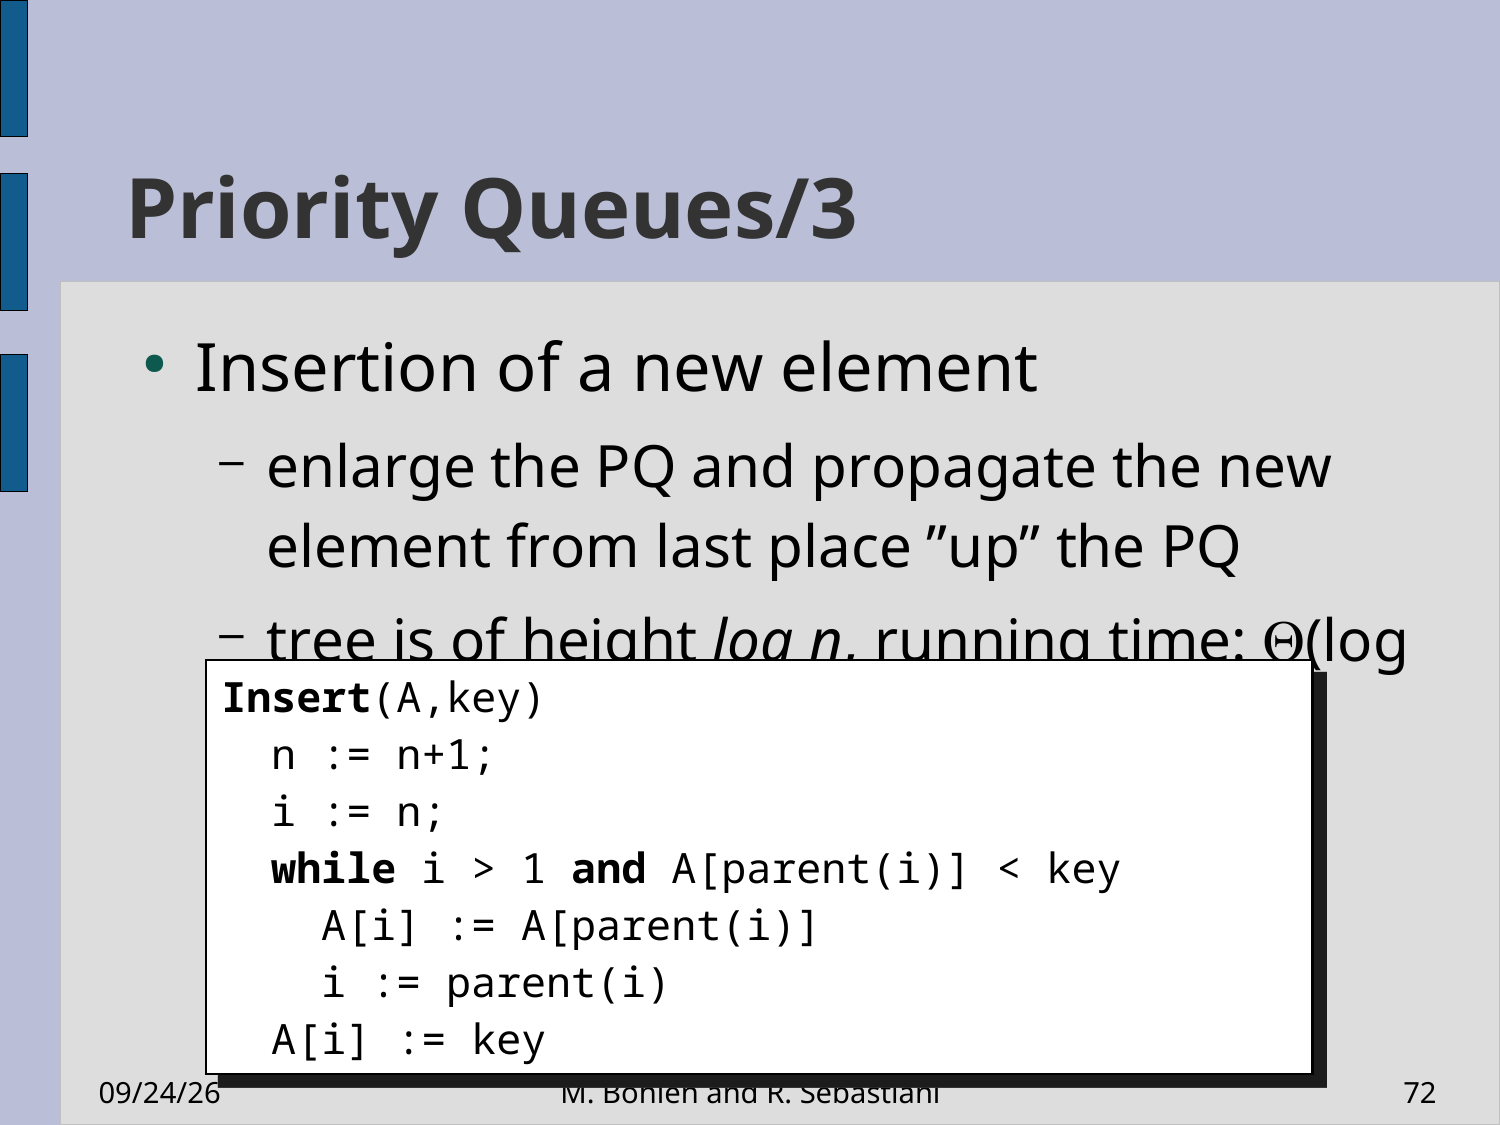

# Priority Queues/3
Insertion of a new element
enlarge the PQ and propagate the new element from last place ”up” the PQ
tree is of height log n, running time: (log n)
Insert(A,key)
 n := n+1;
 i := n;
 while i > 1 and A[parent(i)] < key
 A[i] := A[parent(i)]
 i := parent(i)
 A[i] := key
M. Böhlen and R. Sebastiani
72